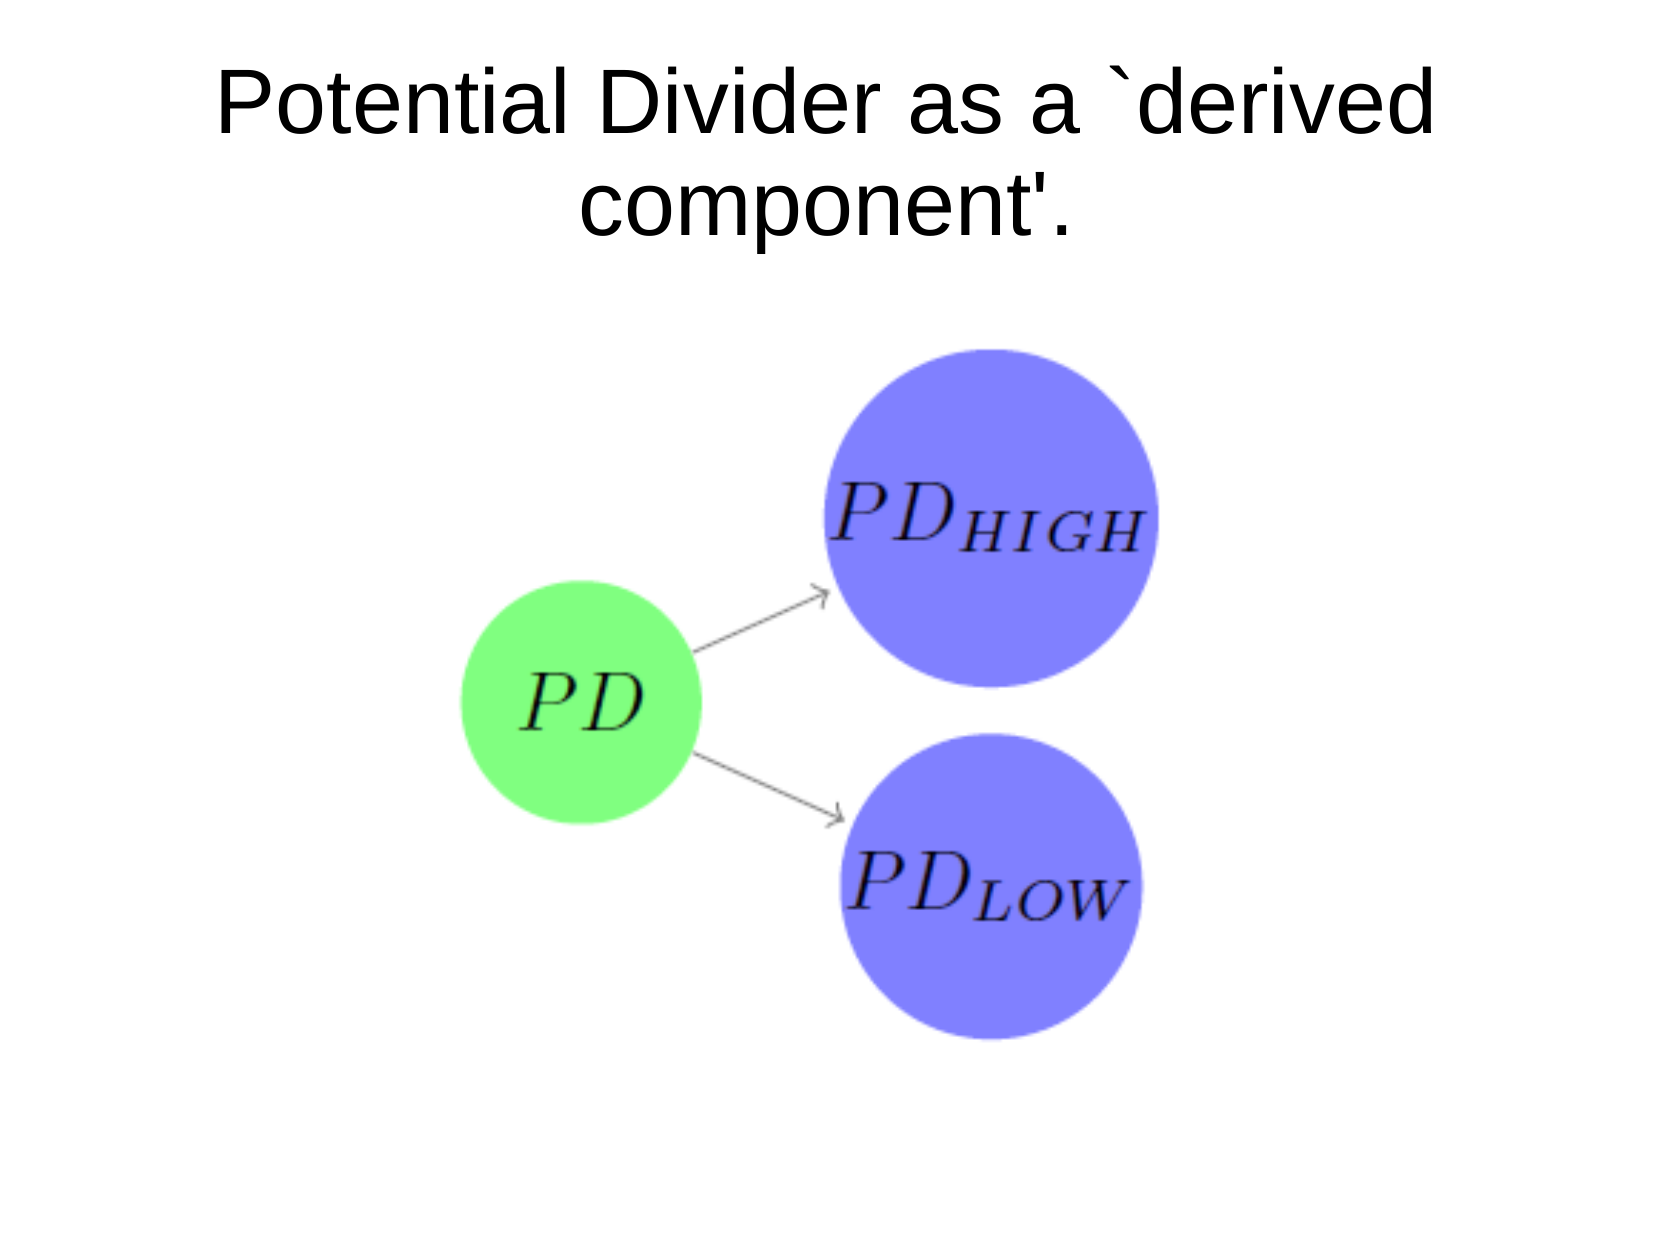

# Potential Divider as a `derived component'.